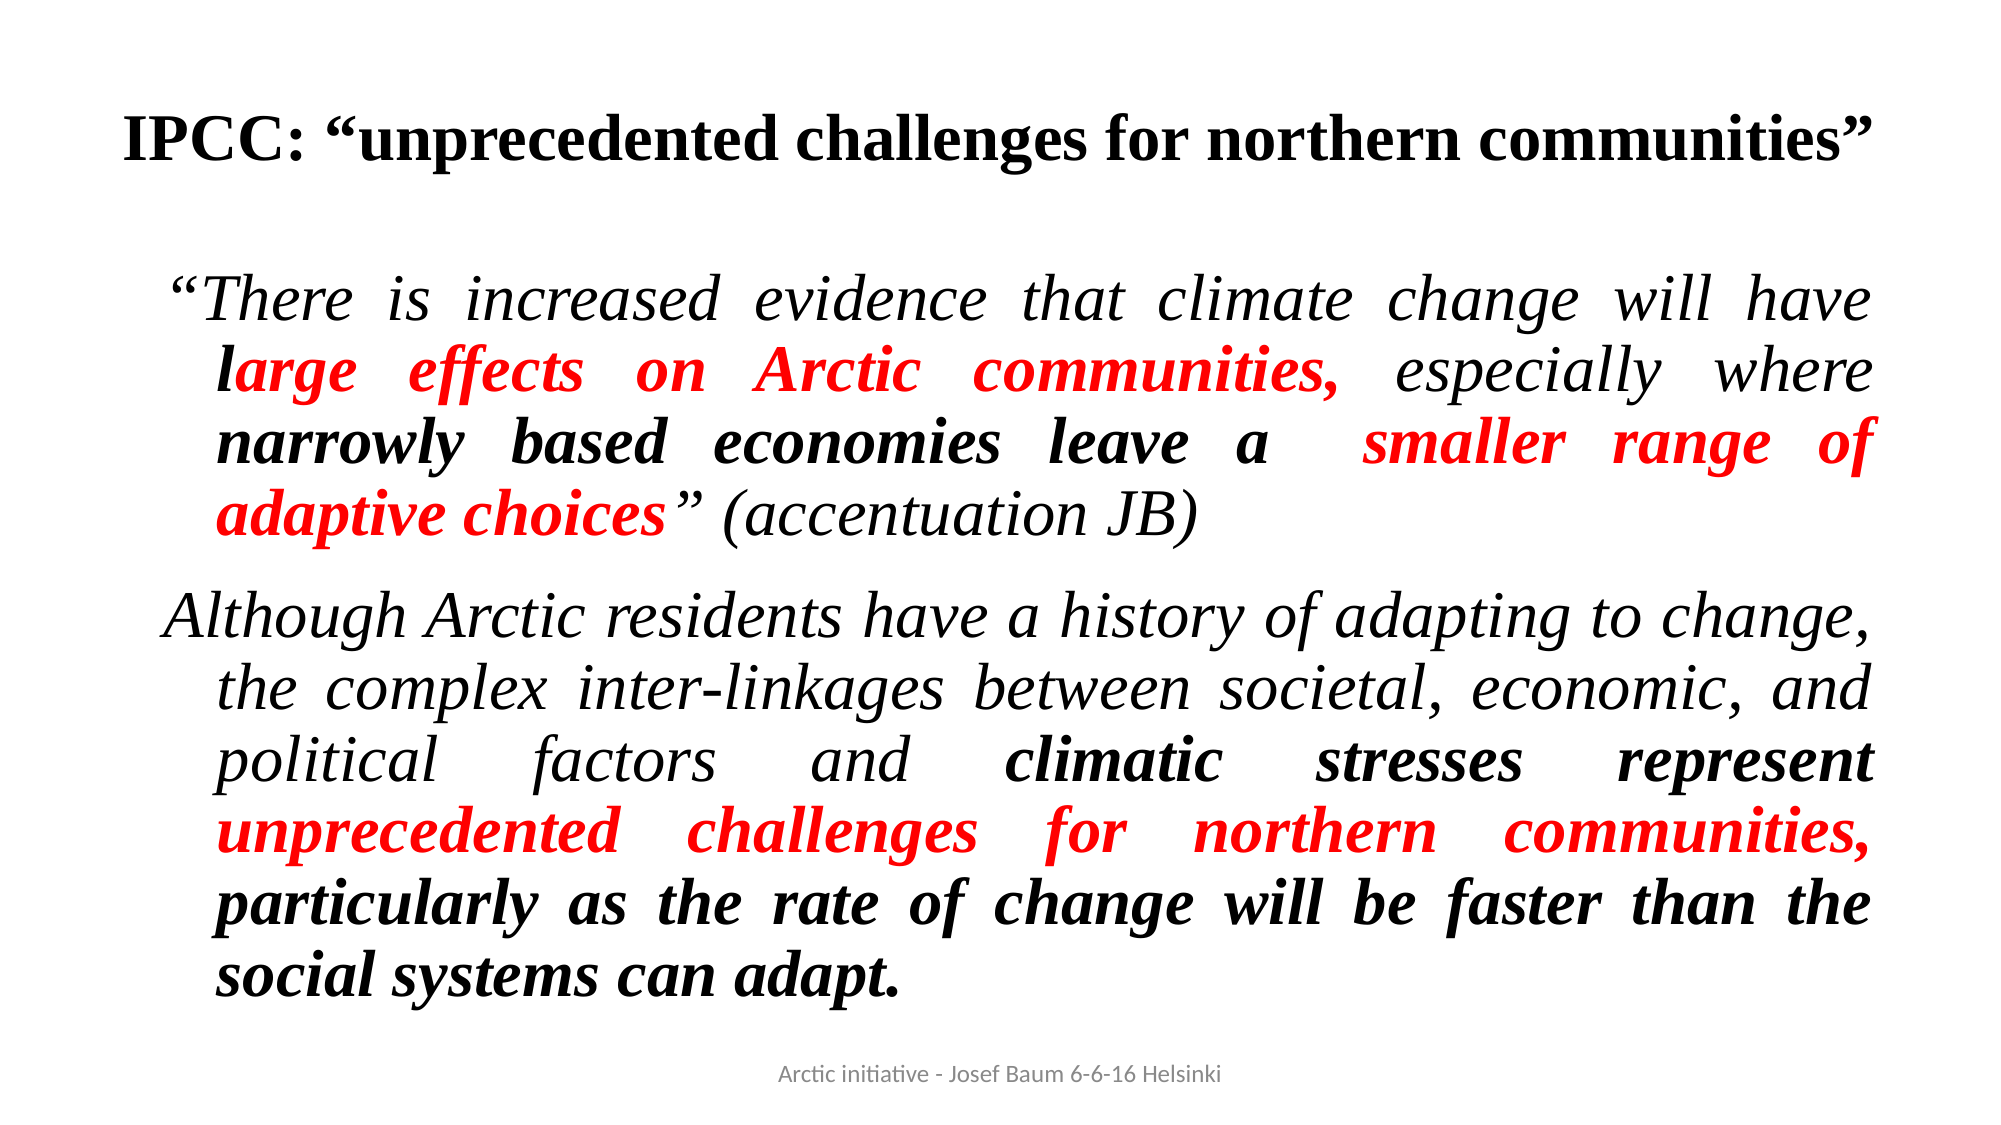

# IPCC: “unprecedented challenges for northern communities”
“There is increased evidence that climate change will have large effects on Arctic communities, especially where narrowly based economies leave a smaller range of adaptive choices” (accentuation JB)
Although Arctic residents have a history of adapting to change, the complex inter-linkages between societal, economic, and political factors and climatic stresses represent unprecedented challenges for northern communities, particularly as the rate of change will be faster than the social systems can adapt.
Arctic initiative - Josef Baum 6-6-16 Helsinki